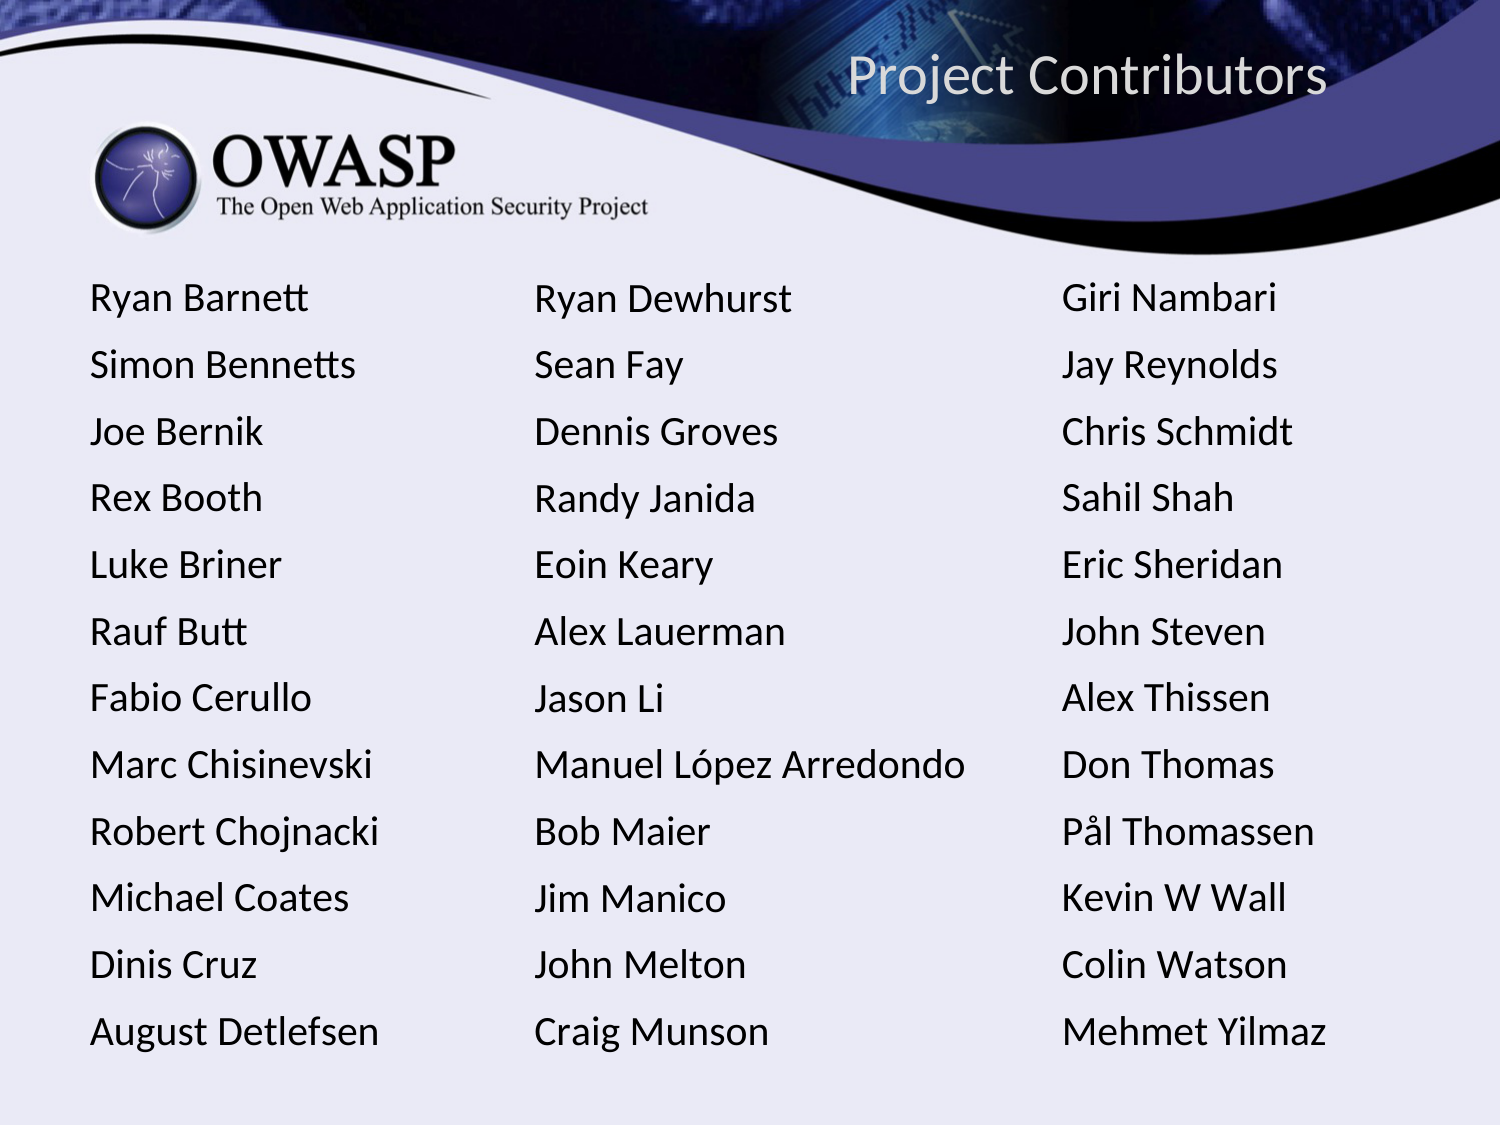

# Project Contributors
Ryan Barnett
Simon Bennetts
Joe Bernik
Rex Booth
Luke Briner
Rauf Butt
Fabio Cerullo
Marc Chisinevski
Robert Chojnacki
Michael Coates
Dinis Cruz
August Detlefsen
Giri Nambari
Jay Reynolds
Chris Schmidt
Sahil Shah
Eric Sheridan
John Steven
Alex Thissen
Don Thomas
Pål Thomassen
Kevin W Wall
Colin Watson
Mehmet Yilmaz
Ryan Dewhurst
Sean Fay
Dennis Groves
Randy Janida
Eoin Keary
Alex Lauerman
Jason Li
Manuel López Arredondo
Bob Maier
Jim Manico
John Melton
Craig Munson